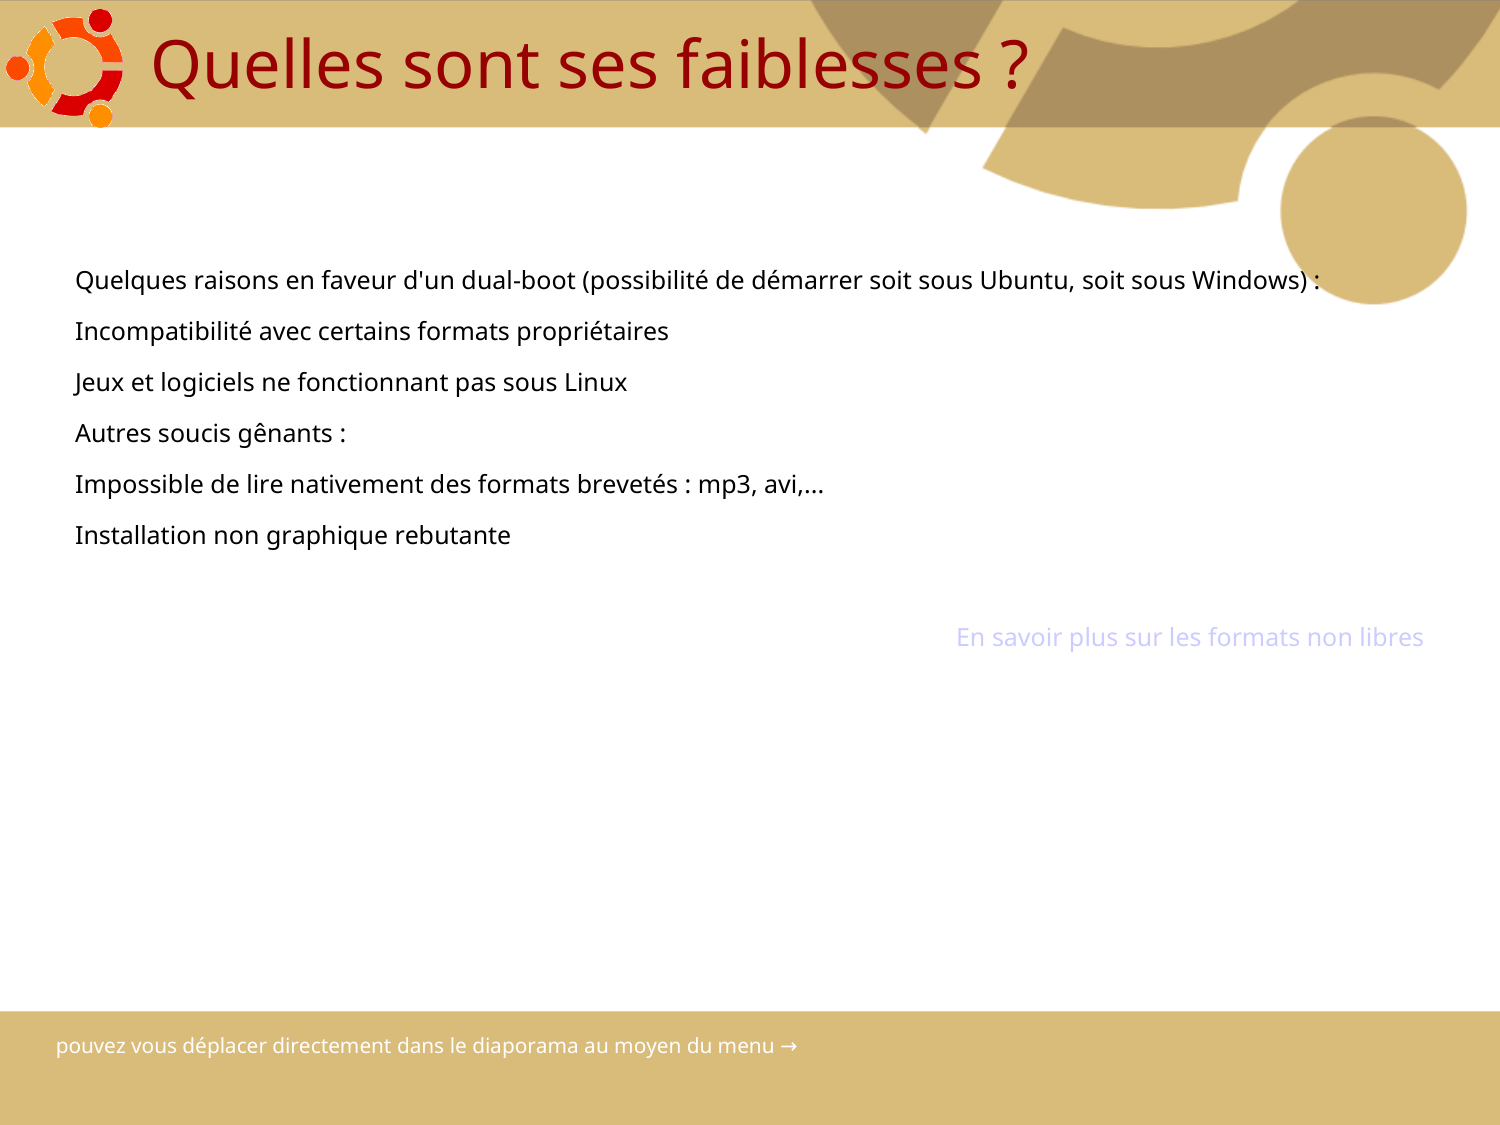

# Quelles sont ses faiblesses ?
Quelques raisons en faveur d'un dual-boot (possibilité de démarrer soit sous Ubuntu, soit sous Windows) :
Incompatibilité avec certains formats propriétaires
Jeux et logiciels ne fonctionnant pas sous Linux
Autres soucis gênants :
Impossible de lire nativement des formats brevetés : mp3, avi,...
Installation non graphique rebutante
En savoir plus sur les formats non libres
pouvez vous déplacer directement dans le diaporama au moyen du menu →